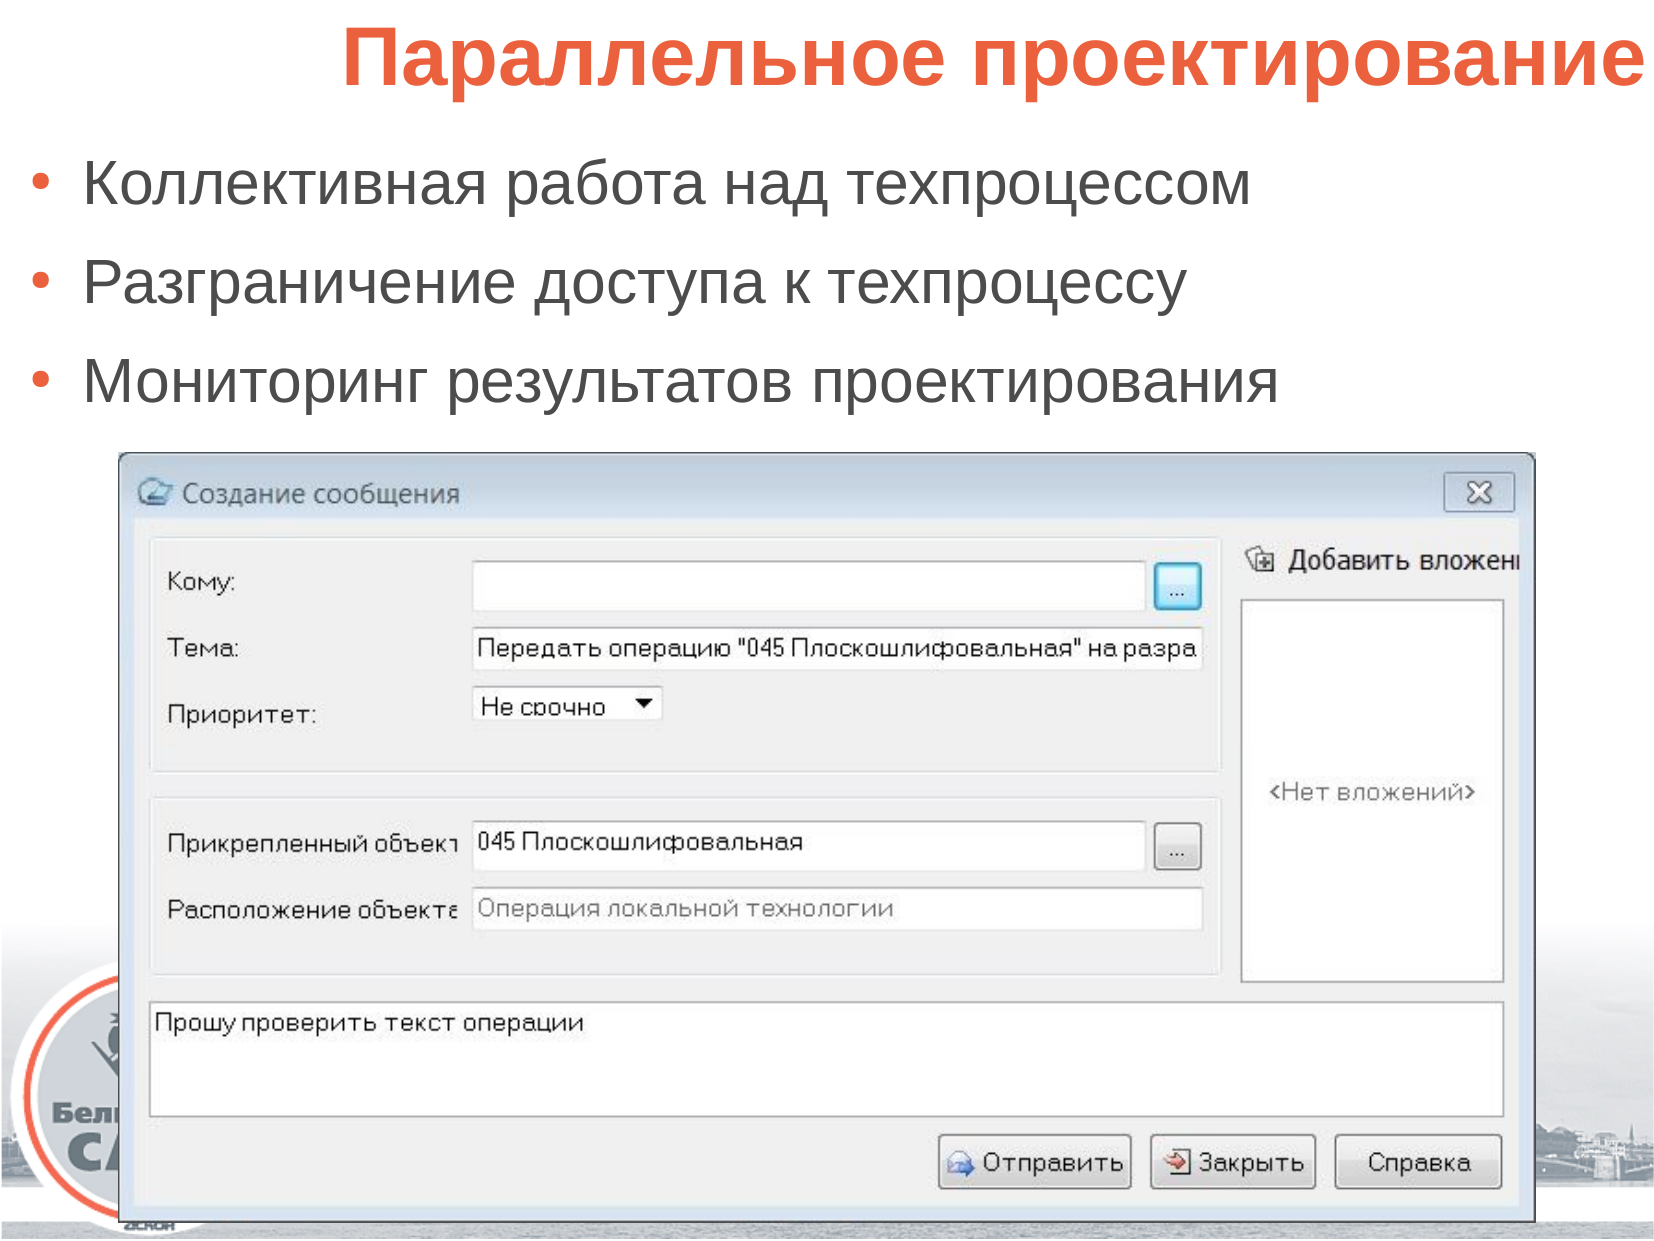

Параллельное проектирование
# Коллективная работа над техпроцессом
Разграничение доступа к техпроцессу
Мониторинг результатов проектирования